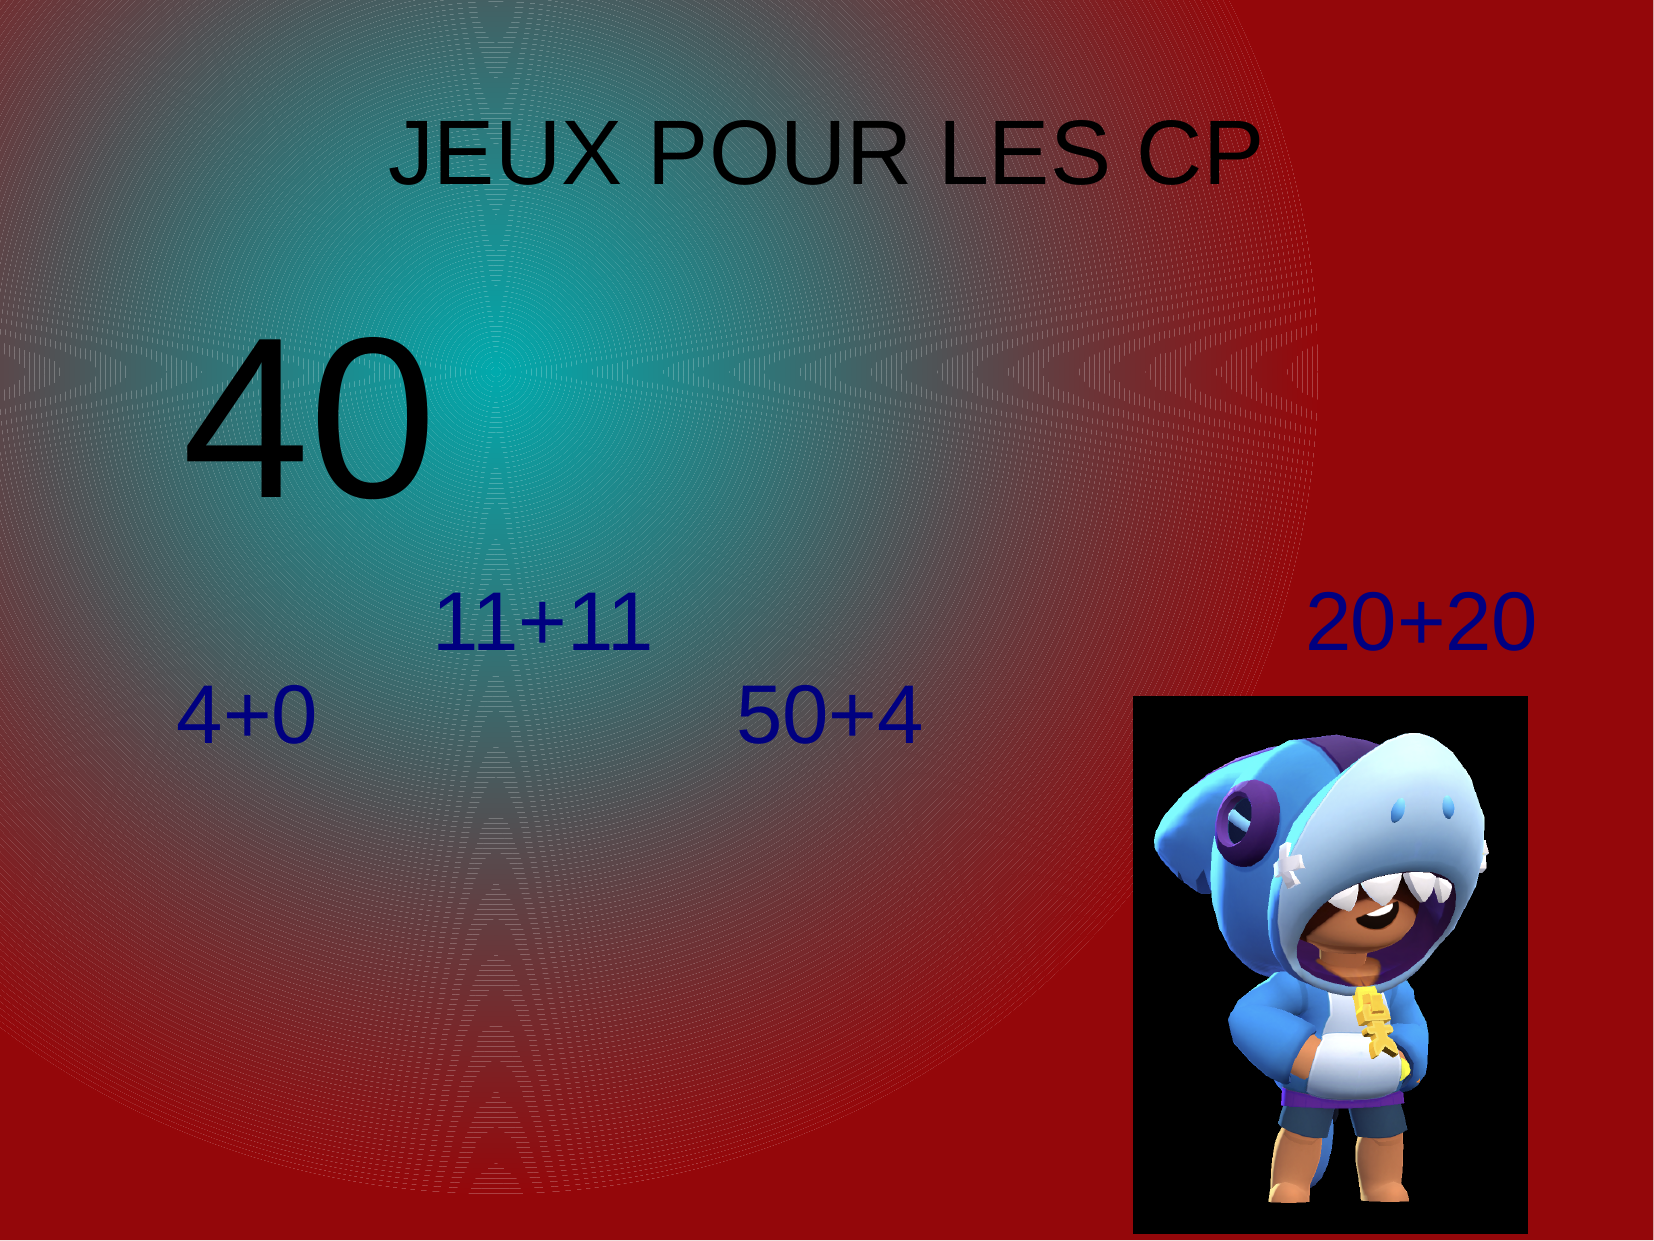

# JEUX POUR LES CP
40
 11+11 20+20 4+0 50+4